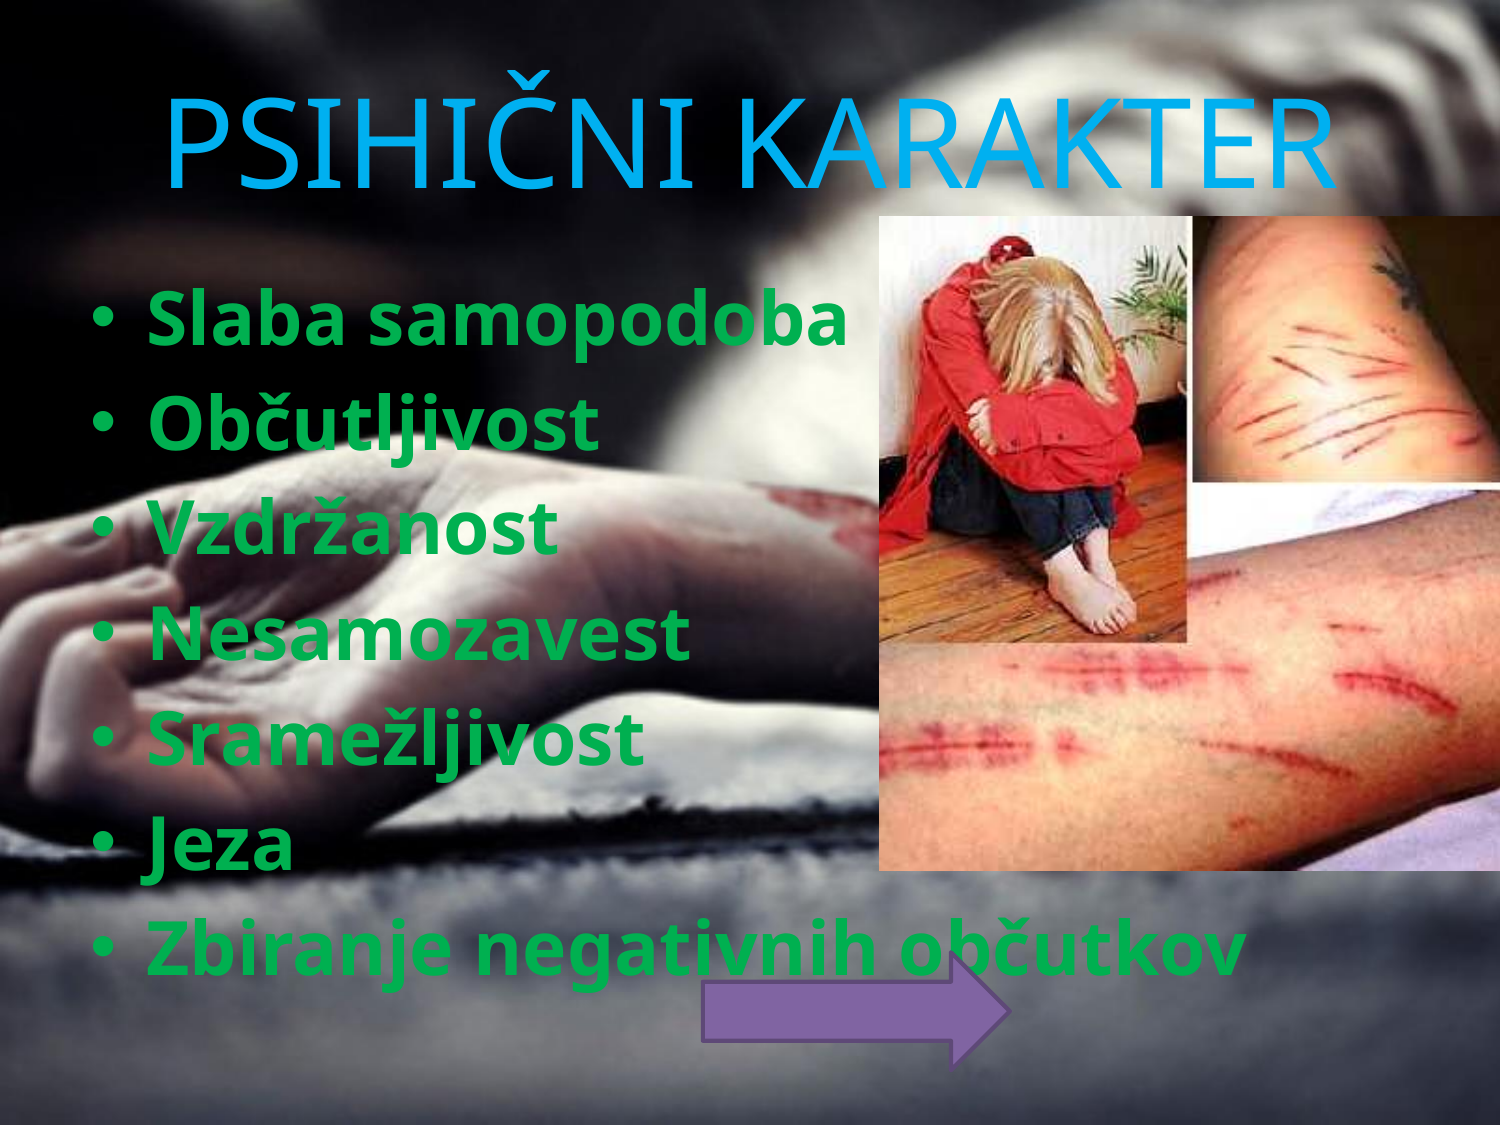

# PSIHIČNI KARAKTER
Slaba samopodoba
Občutljivost
Vzdržanost
Nesamozavest
Sramežljivost
Jeza
Zbiranje negativnih občutkov